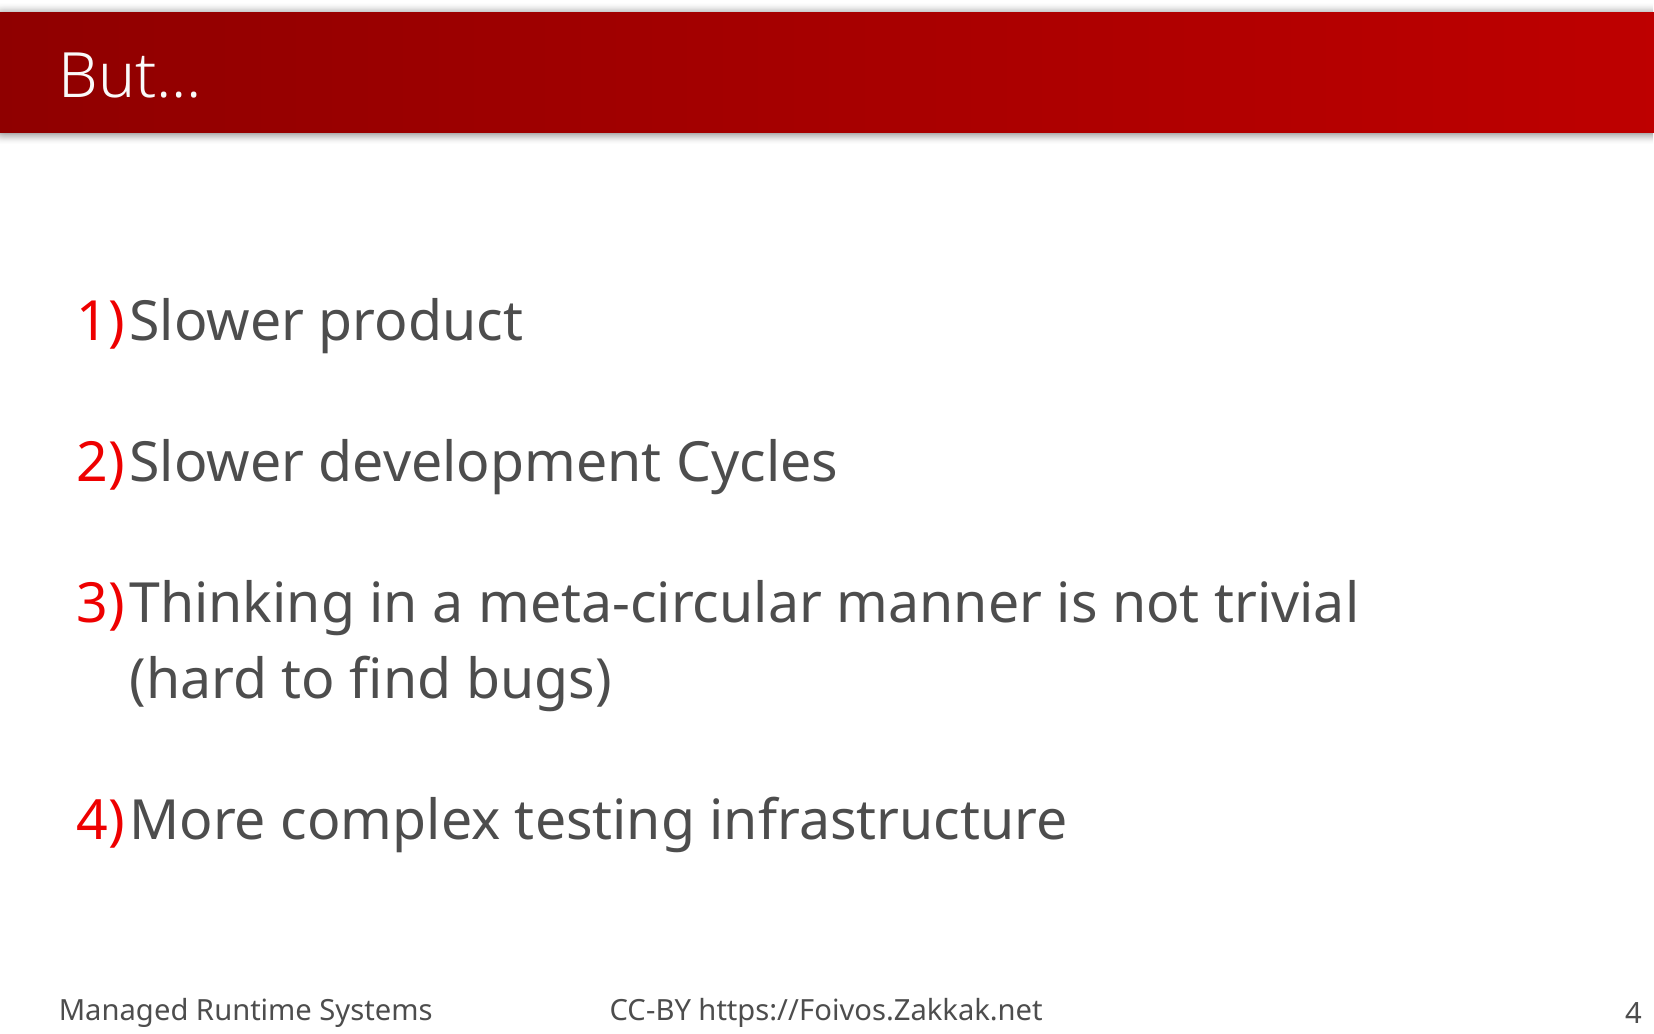

# But...
Slower product
Slower development Cycles
Thinking in a meta-circular manner is not trivial
(hard to find bugs)
More complex testing infrastructure
Managed Runtime Systems
CC-BY https://Foivos.Zakkak.net
4